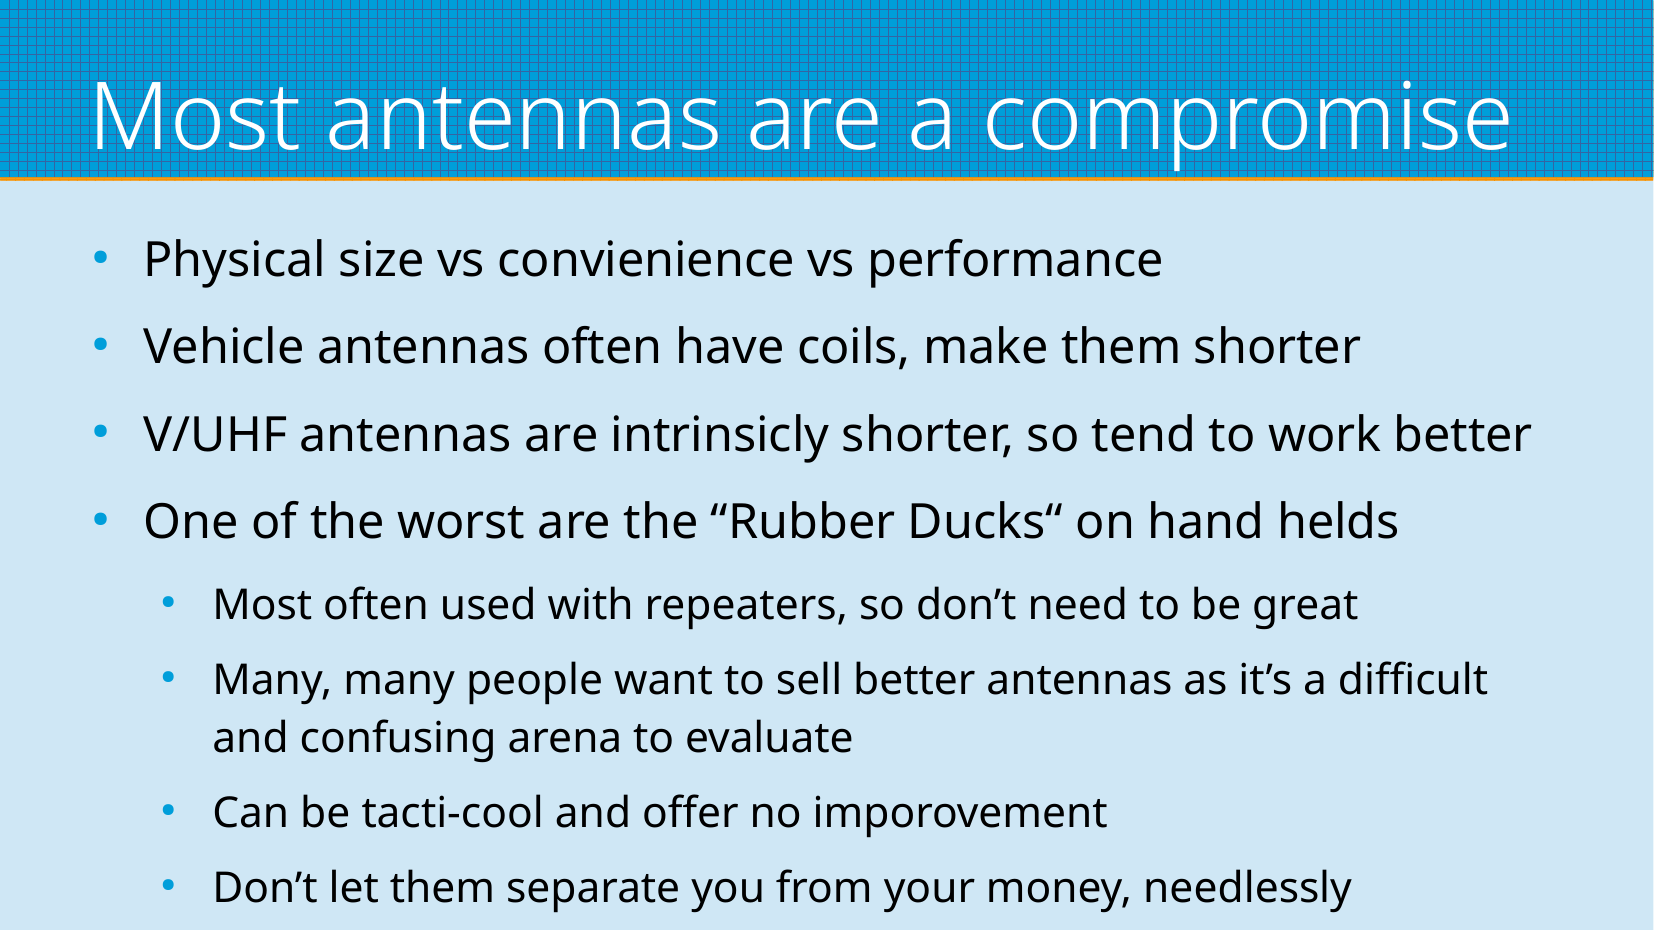

# Most antennas are a compromise
Physical size vs convienience vs performance
Vehicle antennas often have coils, make them shorter
V/UHF antennas are intrinsicly shorter, so tend to work better
One of the worst are the “Rubber Ducks“ on hand helds
Most often used with repeaters, so don’t need to be great
Many, many people want to sell better antennas as it’s a difficult and confusing arena to evaluate
Can be tacti-cool and offer no imporovement
Don’t let them separate you from your money, needlessly